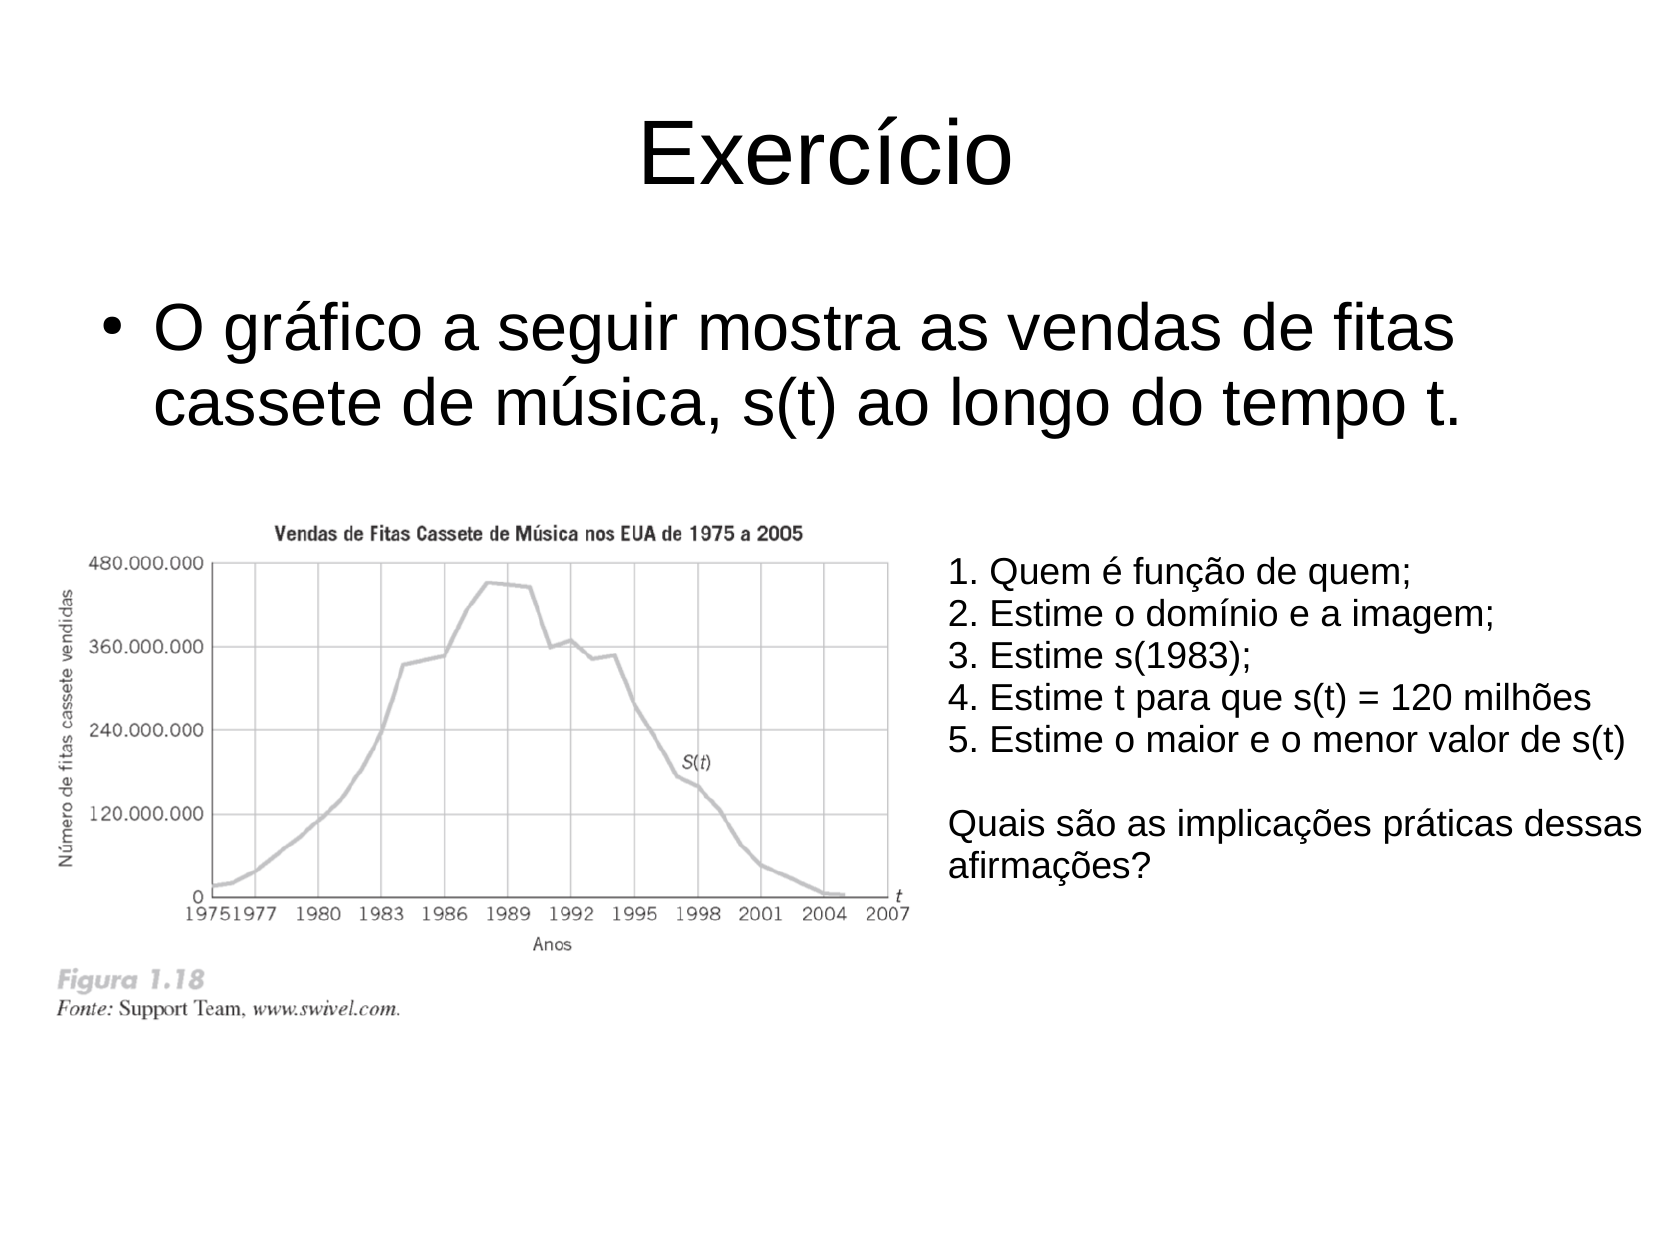

# Exercício
O gráfico a seguir mostra as vendas de fitas cassete de música, s(t) ao longo do tempo t.
1. Quem é função de quem;
2. Estime o domínio e a imagem;
3. Estime s(1983);
4. Estime t para que s(t) = 120 milhões
5. Estime o maior e o menor valor de s(t)
Quais são as implicações práticas dessas
afirmações?